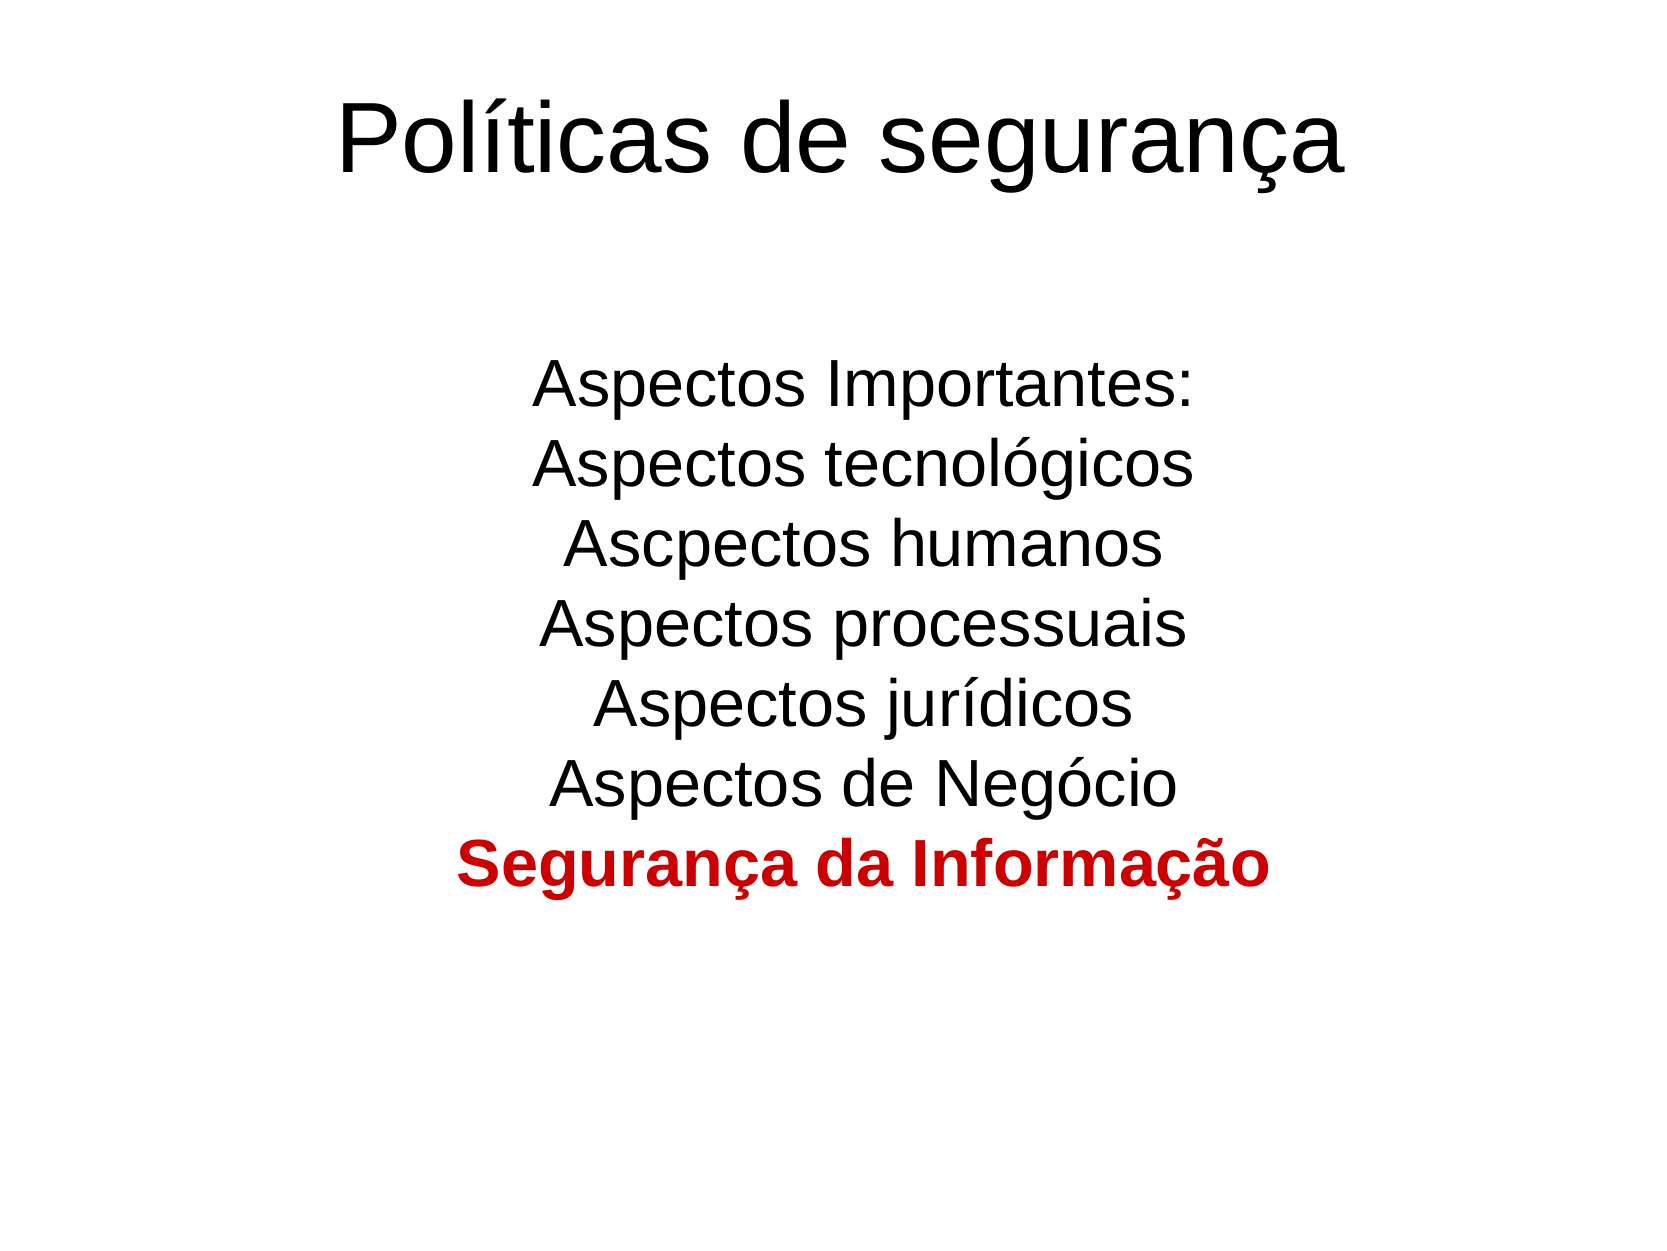

# Políticas de segurança
Aspectos Importantes:
Aspectos tecnológicos
Ascpectos humanos
Aspectos processuais
Aspectos jurídicos
Aspectos de Negócio
Segurança da Informação